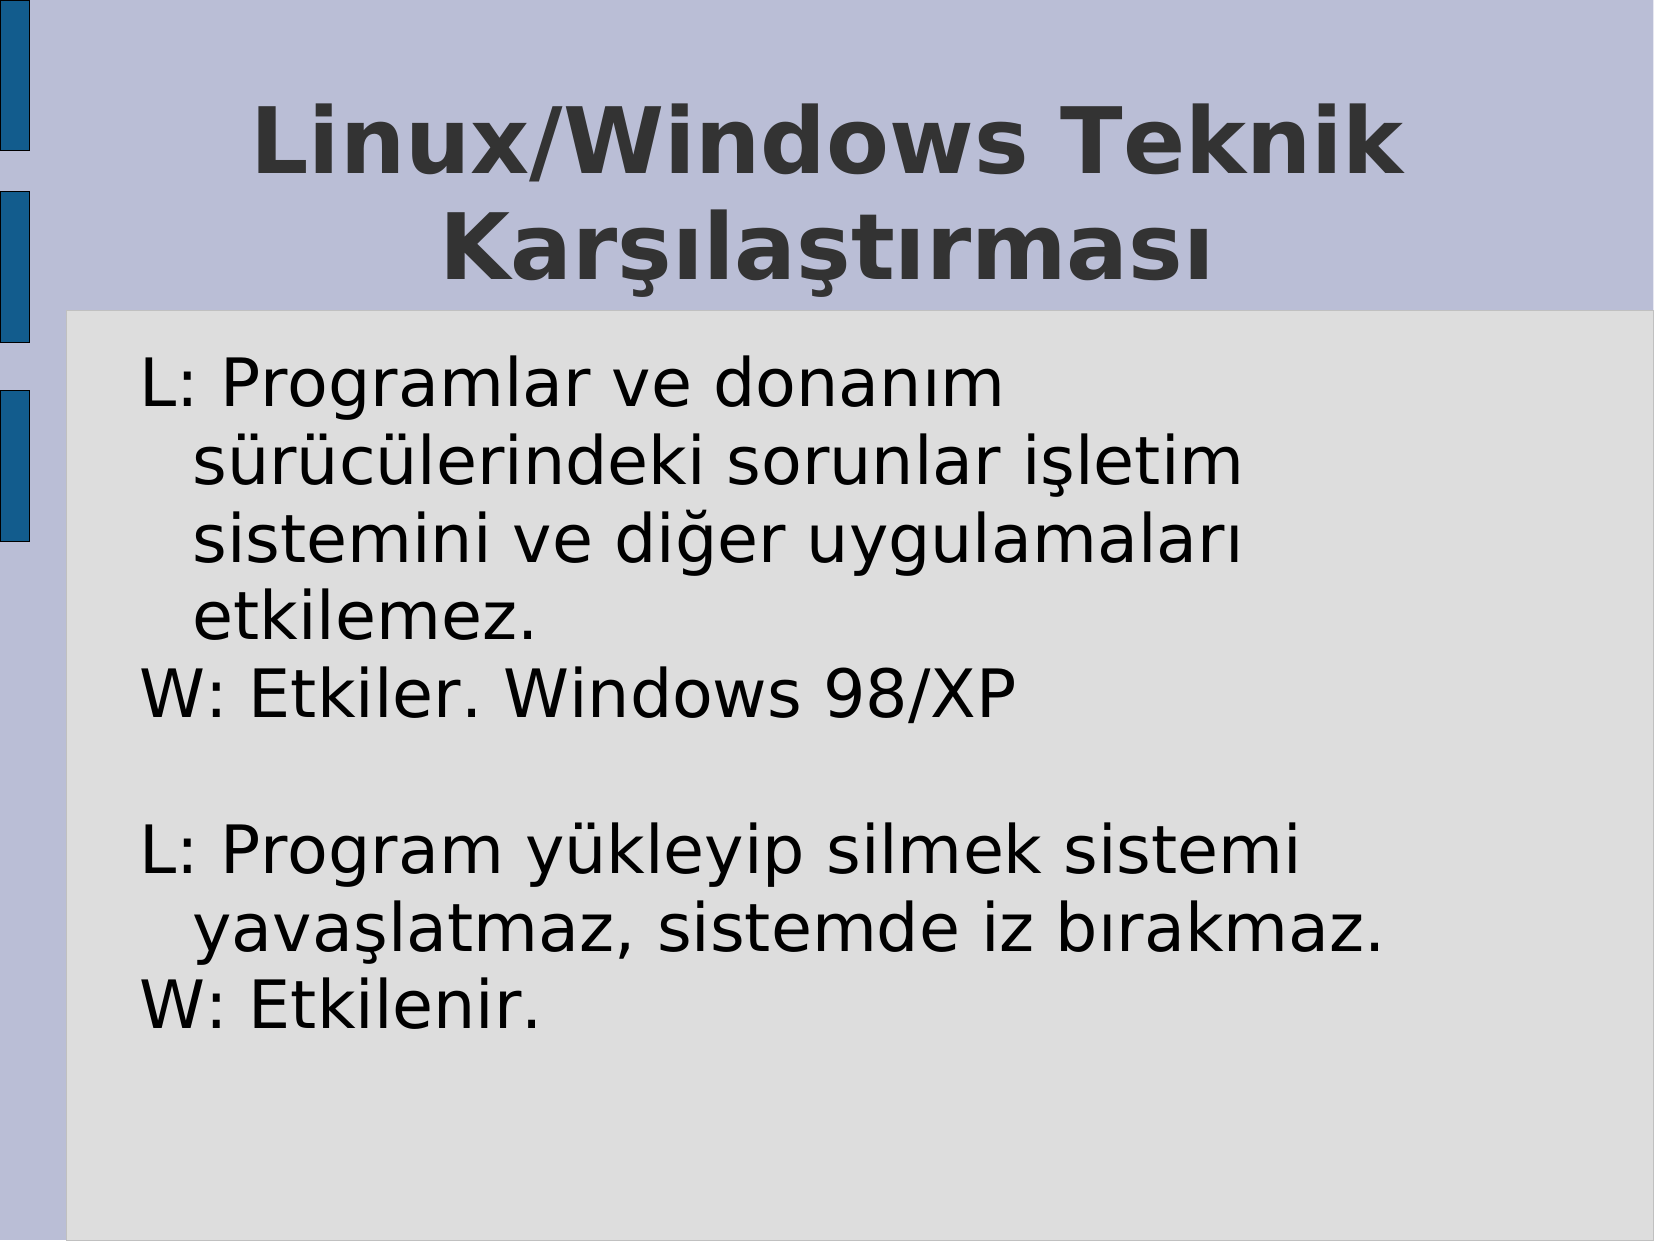

# Linux/Windows Teknik Karşılaştırması
L: Programlar ve donanım sürücülerindeki sorunlar işletim sistemini ve diğer uygulamaları etkilemez.
W: Etkiler. Windows 98/XP
L: Program yükleyip silmek sistemi yavaşlatmaz, sistemde iz bırakmaz.
W: Etkilenir.